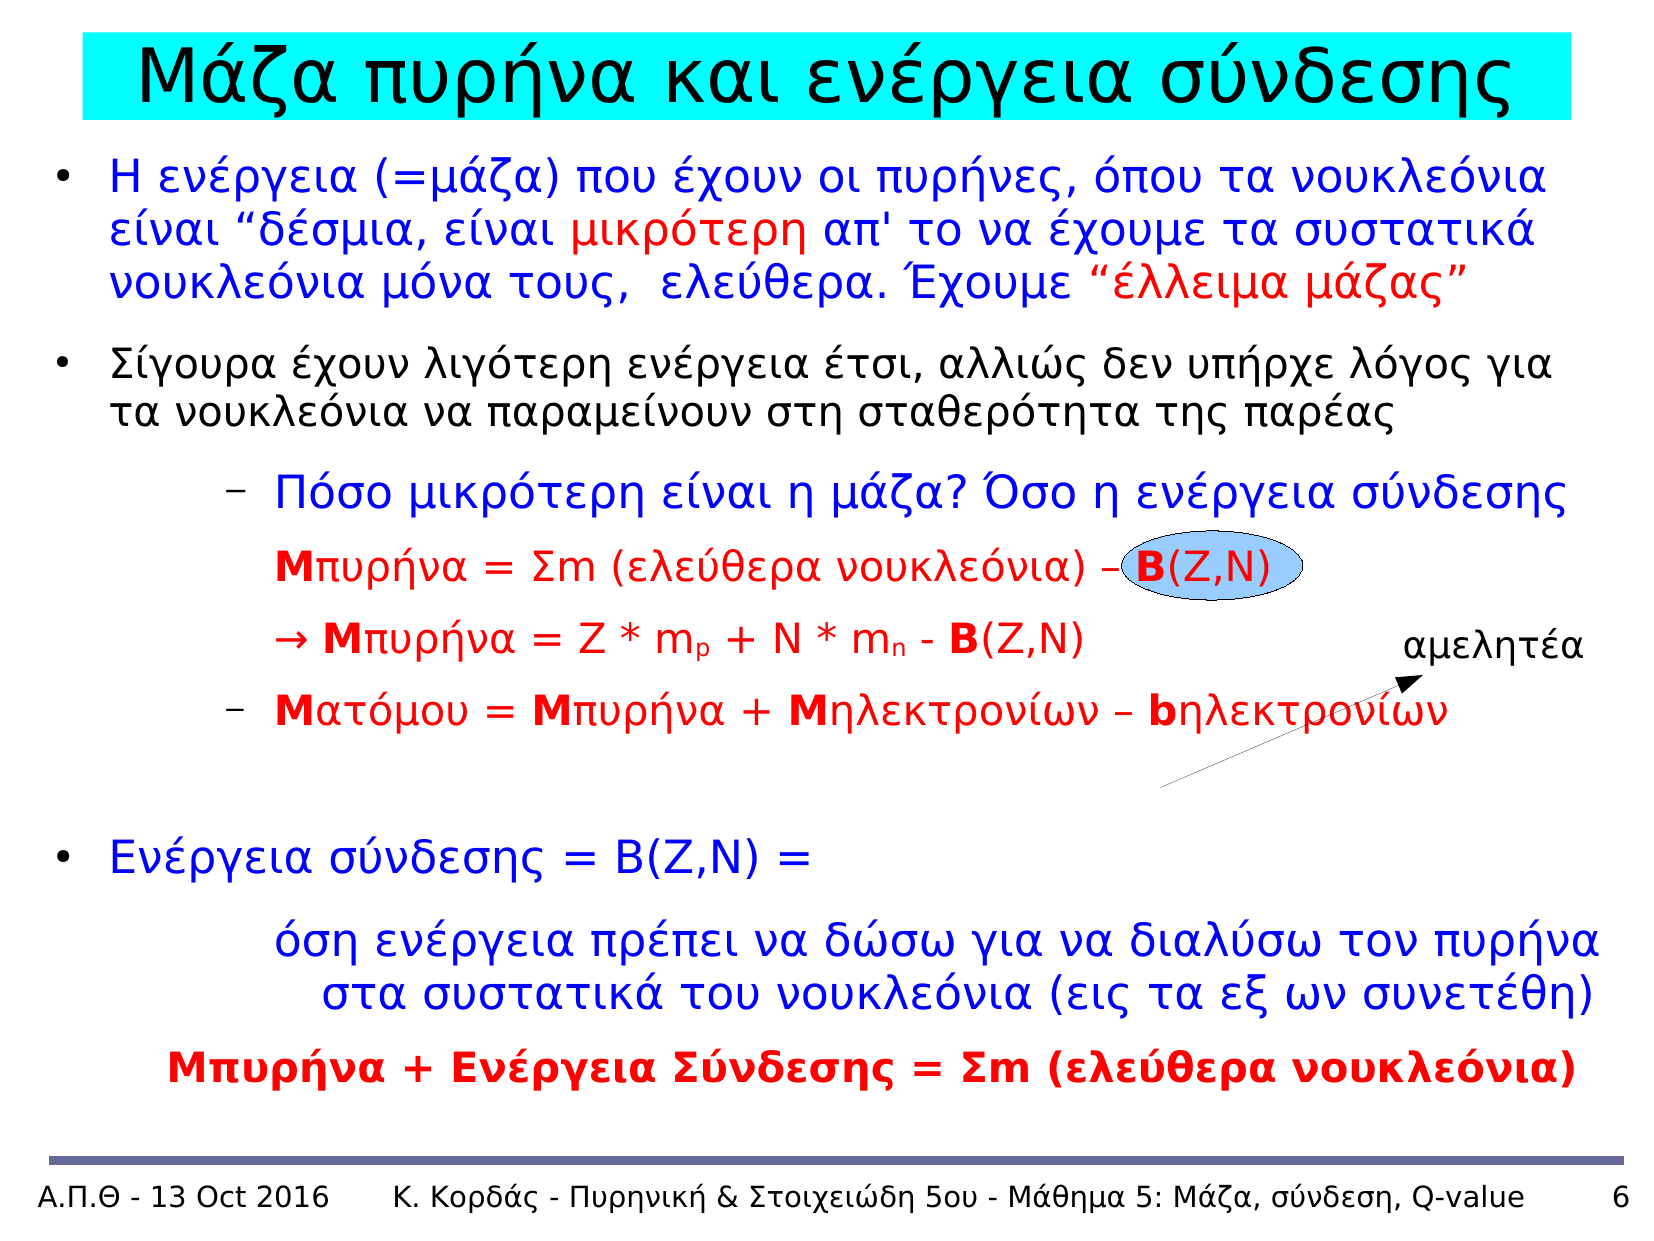

# Mάζα πυρήνα και ενέργεια σύνδεσης
Η ενέργεια (=μάζα) που έχουν οι πυρήνες, όπου τα νουκλεόνια είναι “δέσμια, είναι μικρότερη απ' το να έχουμε τα συστατικά νουκλεόνια μόνα τους, ελεύθερα. Έχουμε “έλλειμα μάζας”
Σίγουρα έχουν λιγότερη ενέργεια έτσι, αλλιώς δεν υπήρχε λόγος για τα νουκλεόνια να παραμείνουν στη σταθερότητα της παρέας
Πόσο μικρότερη είναι η μάζα? Όσο η ενέργεια σύνδεσης
Μπυρήνα = Σm (ελεύθερα νουκλεόνια) – Β(Ζ,Ν)
→ Mπυρήνα = Z * mp + N * mn - Β(Ζ,Ν)
Mατόμου = Μπυρήνα + Μηλεκτρονίων – bηλεκτρονίων
Ενέργεια σύνδεσης = Β(Ζ,Ν) =
όση ενέργεια πρέπει να δώσω για να διαλύσω τον πυρήνα στα συστατικά του νουκλεόνια (εις τα εξ ων συνετέθη)
 Μπυρήνα + Ενέργεια Σύνδεσης = Σm (ελεύθερα νουκλεόνια)
αμελητέα
Α.Π.Θ - 13 Oct 2016
Κ. Κορδάς - Πυρηνική & Στοιχειώδη 5ου - Μάθημα 5: Mάζα, σύνδεση, Q-value
6